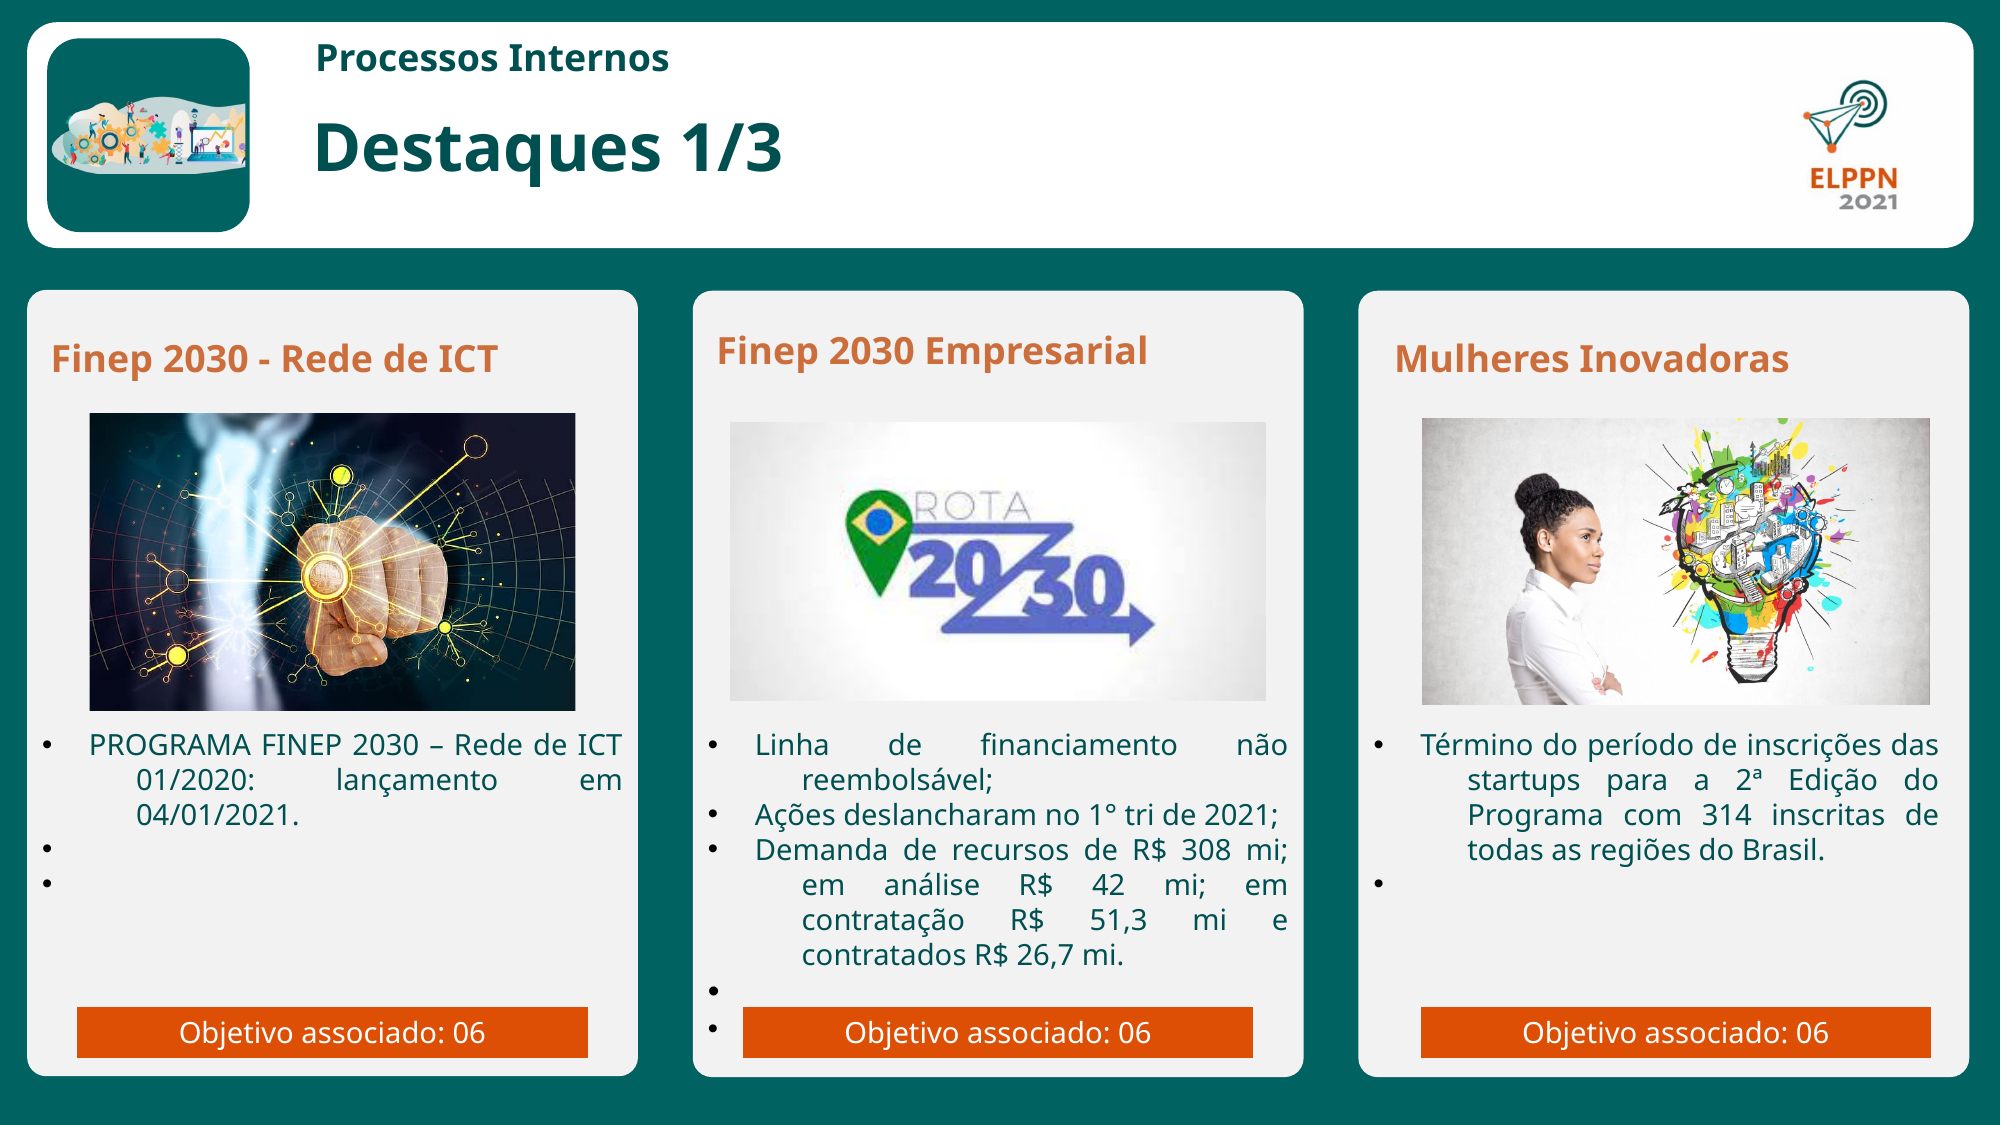

Processos Internos
Destaques 1/3
Finep 2030 Empresarial
Finep 2030 - Rede de ICT
Mulheres Inovadoras
PROGRAMA FINEP 2030 – Rede de ICT 01/2020: lançamento em 04/01/2021.
Linha de financiamento não reembolsável;
Ações deslancharam no 1° tri de 2021;
Demanda de recursos de R$ 308 mi; em análise R$ 42 mi; em contratação R$ 51,3 mi e contratados R$ 26,7 mi.
Término do período de inscrições das startups para a 2ª Edição do Programa com 314 inscritas de todas as regiões do Brasil.
Objetivo associado: 06
Objetivo associado: 06
Objetivo associado: 06